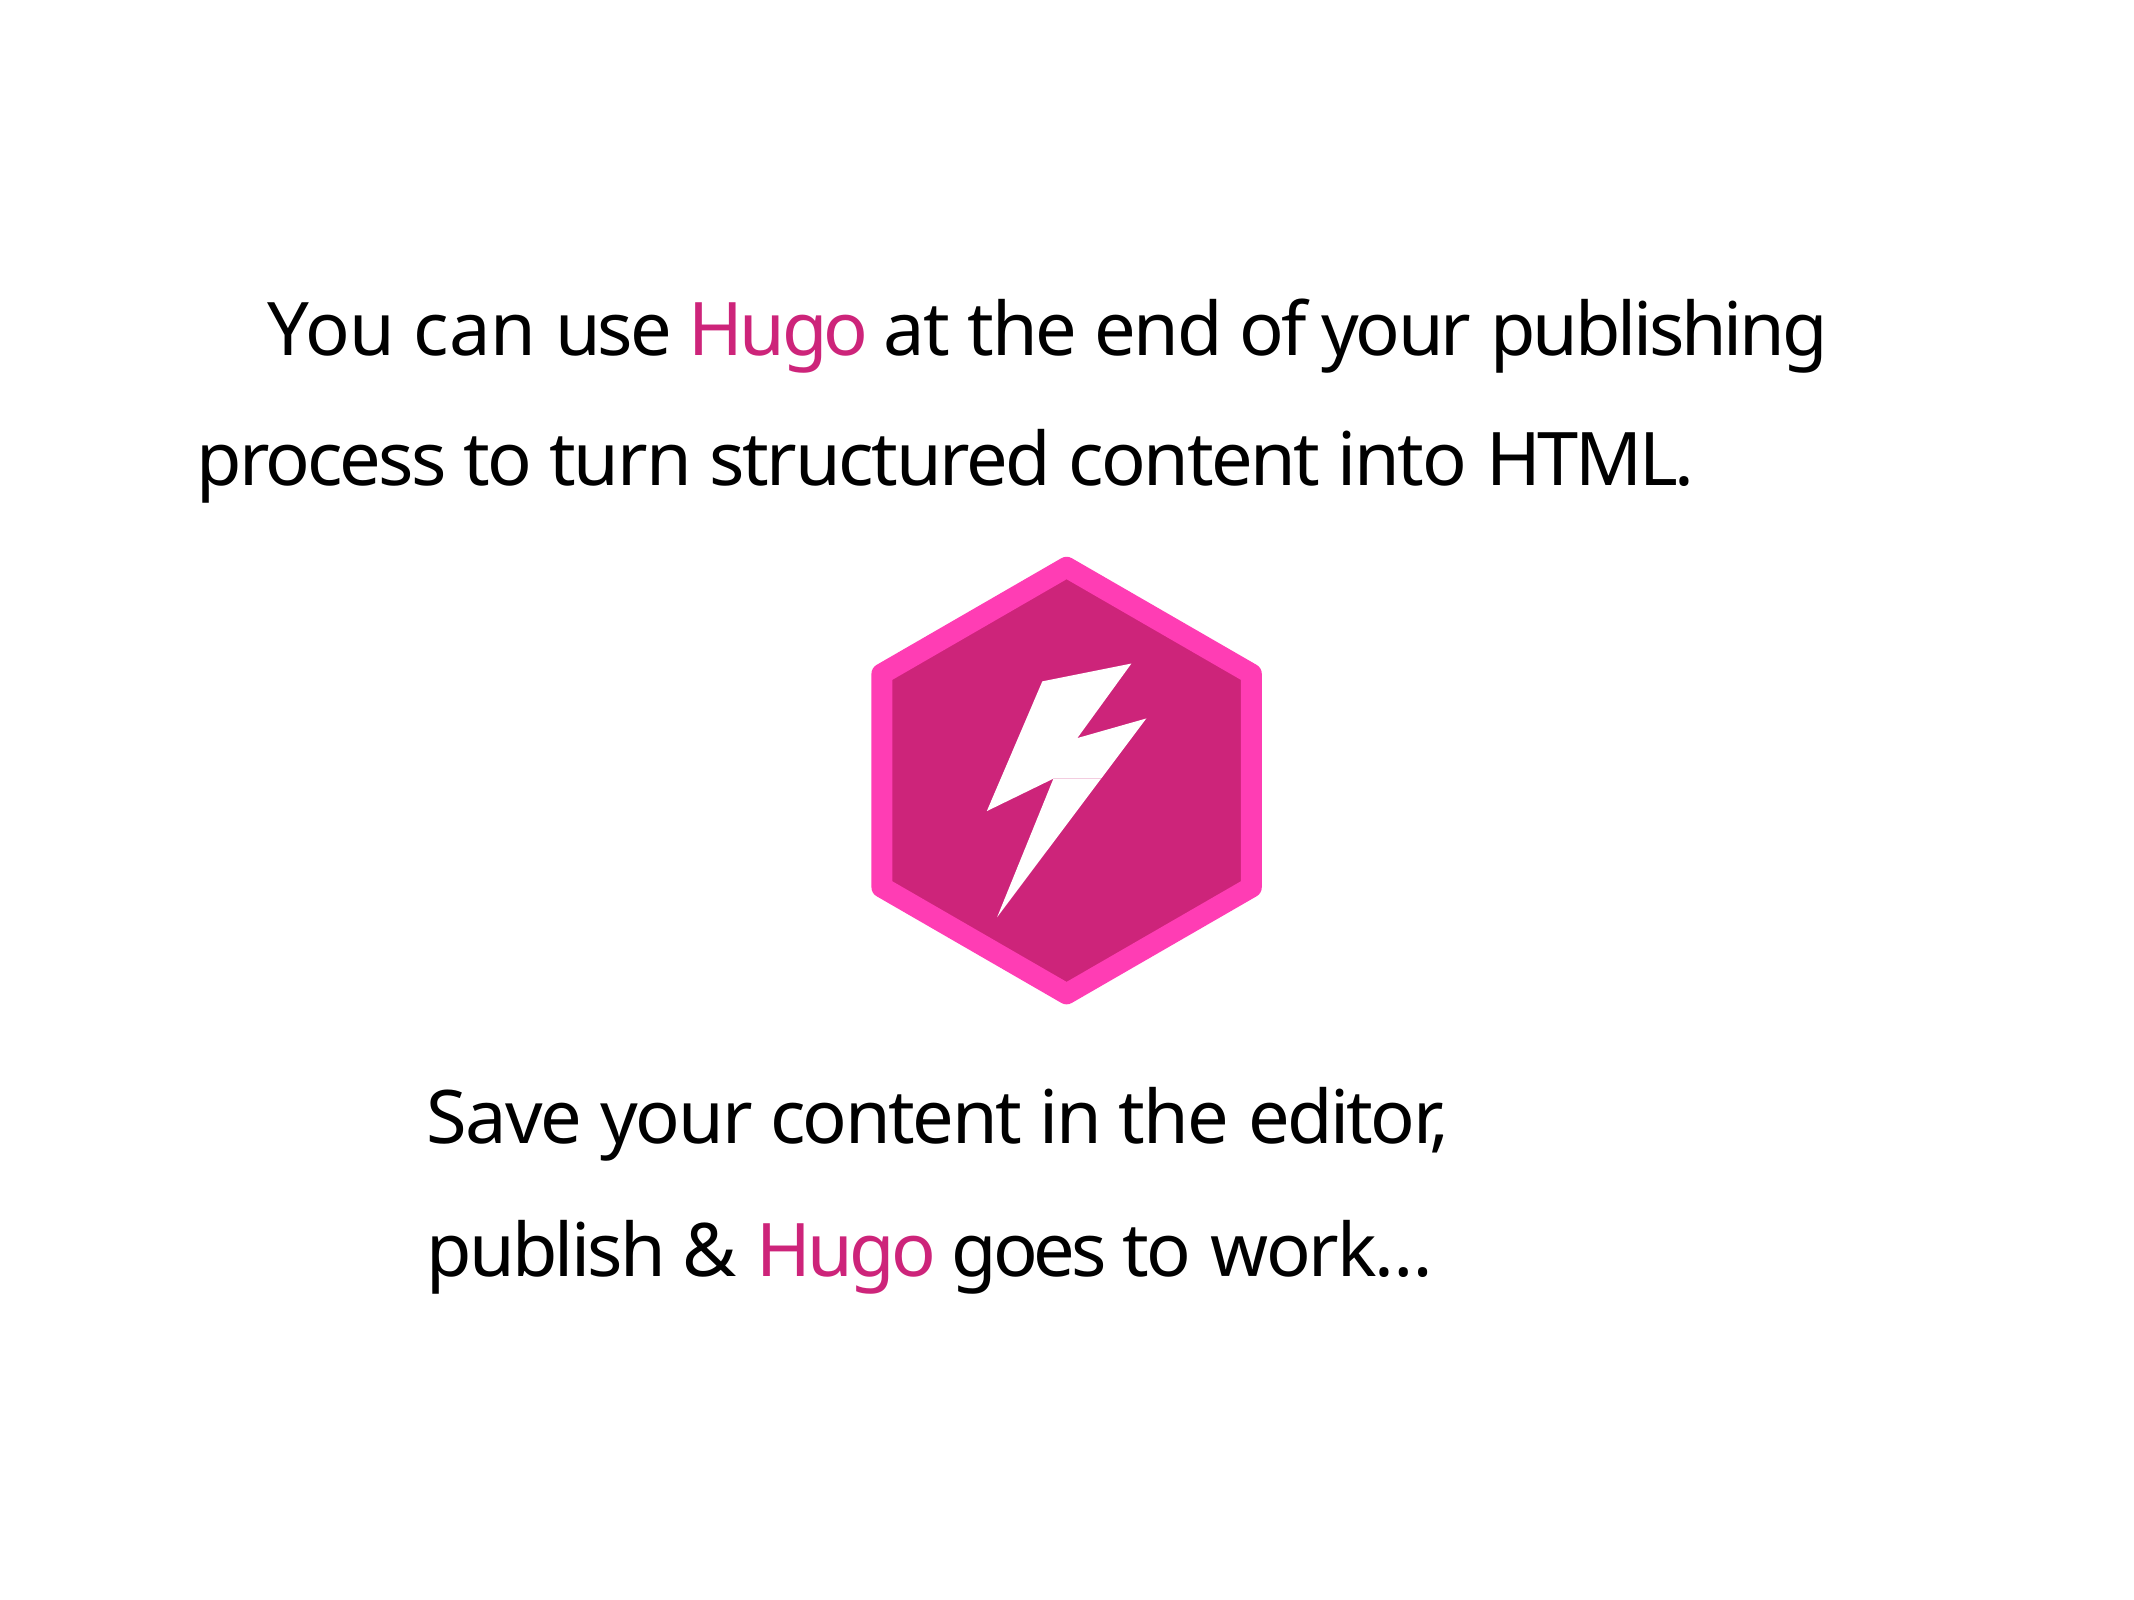

You can use Hugo at the end of your publishing process to turn structured content into HTML.
# Save your content in the editor,
publish & Hugo goes to work…